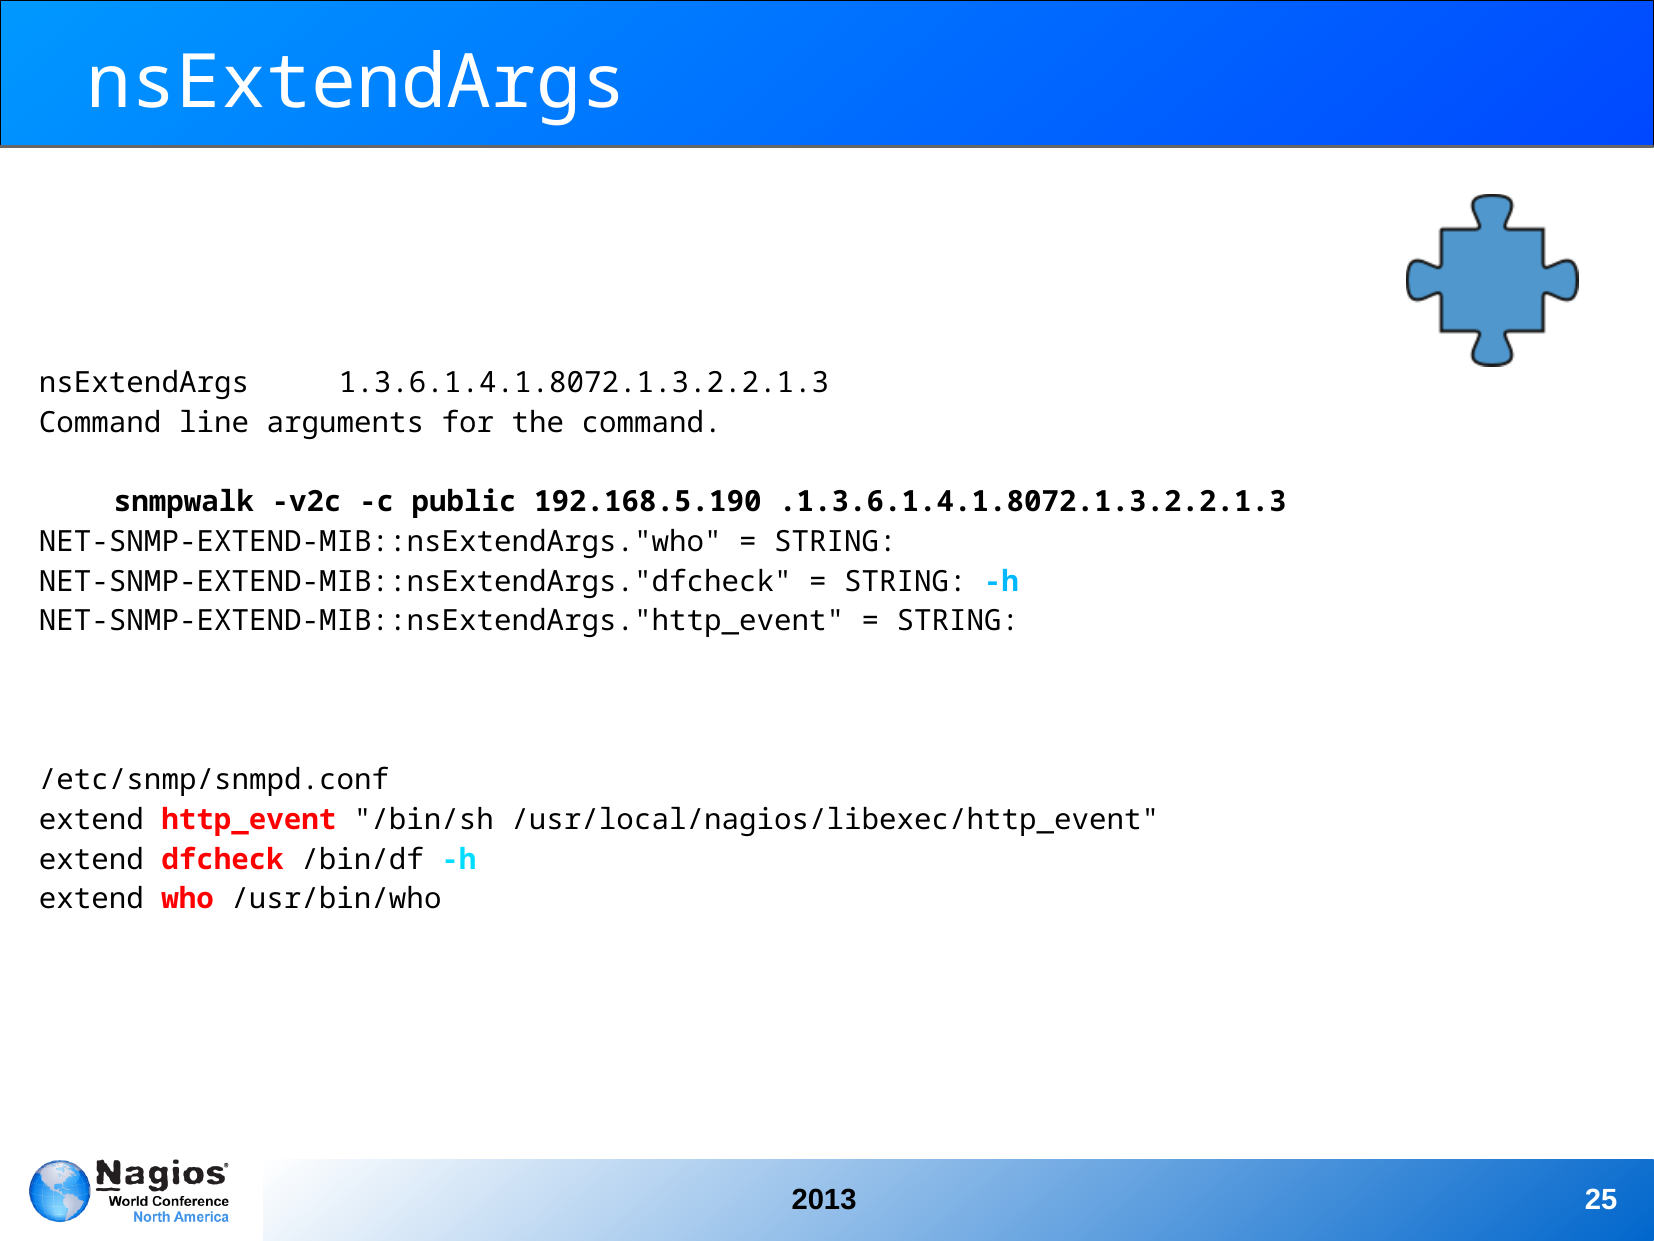

# nsExtendArgs
nsExtendArgs 	1.3.6.1.4.1.8072.1.3.2.2.1.3
Command line arguments for the command.
	snmpwalk -v2c -c public 192.168.5.190 .1.3.6.1.4.1.8072.1.3.2.2.1.3
NET-SNMP-EXTEND-MIB::nsExtendArgs."who" = STRING:
NET-SNMP-EXTEND-MIB::nsExtendArgs."dfcheck" = STRING: -h
NET-SNMP-EXTEND-MIB::nsExtendArgs."http_event" = STRING:
/etc/snmp/snmpd.conf
extend http_event "/bin/sh /usr/local/nagios/libexec/http_event"
extend dfcheck /bin/df -h
extend who /usr/bin/who
2011
25